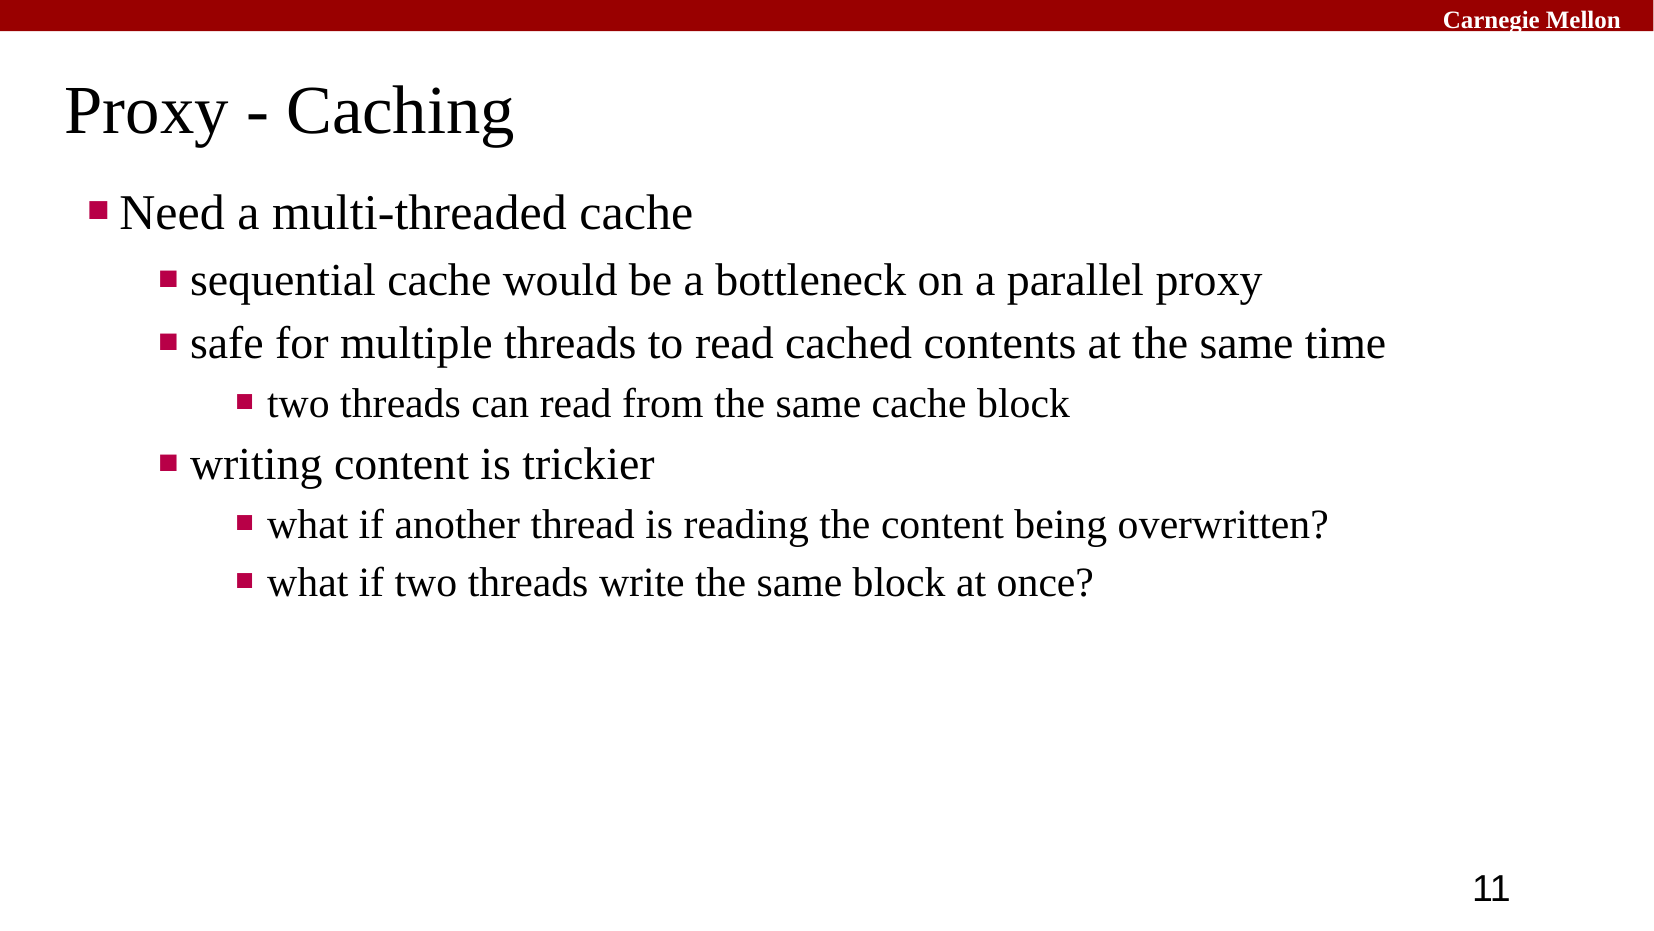

# Proxy - Caching
Need a multi-threaded cache
sequential cache would be a bottleneck on a parallel proxy
safe for multiple threads to read cached contents at the same time
two threads can read from the same cache block
writing content is trickier
what if another thread is reading the content being overwritten?
what if two threads write the same block at once?